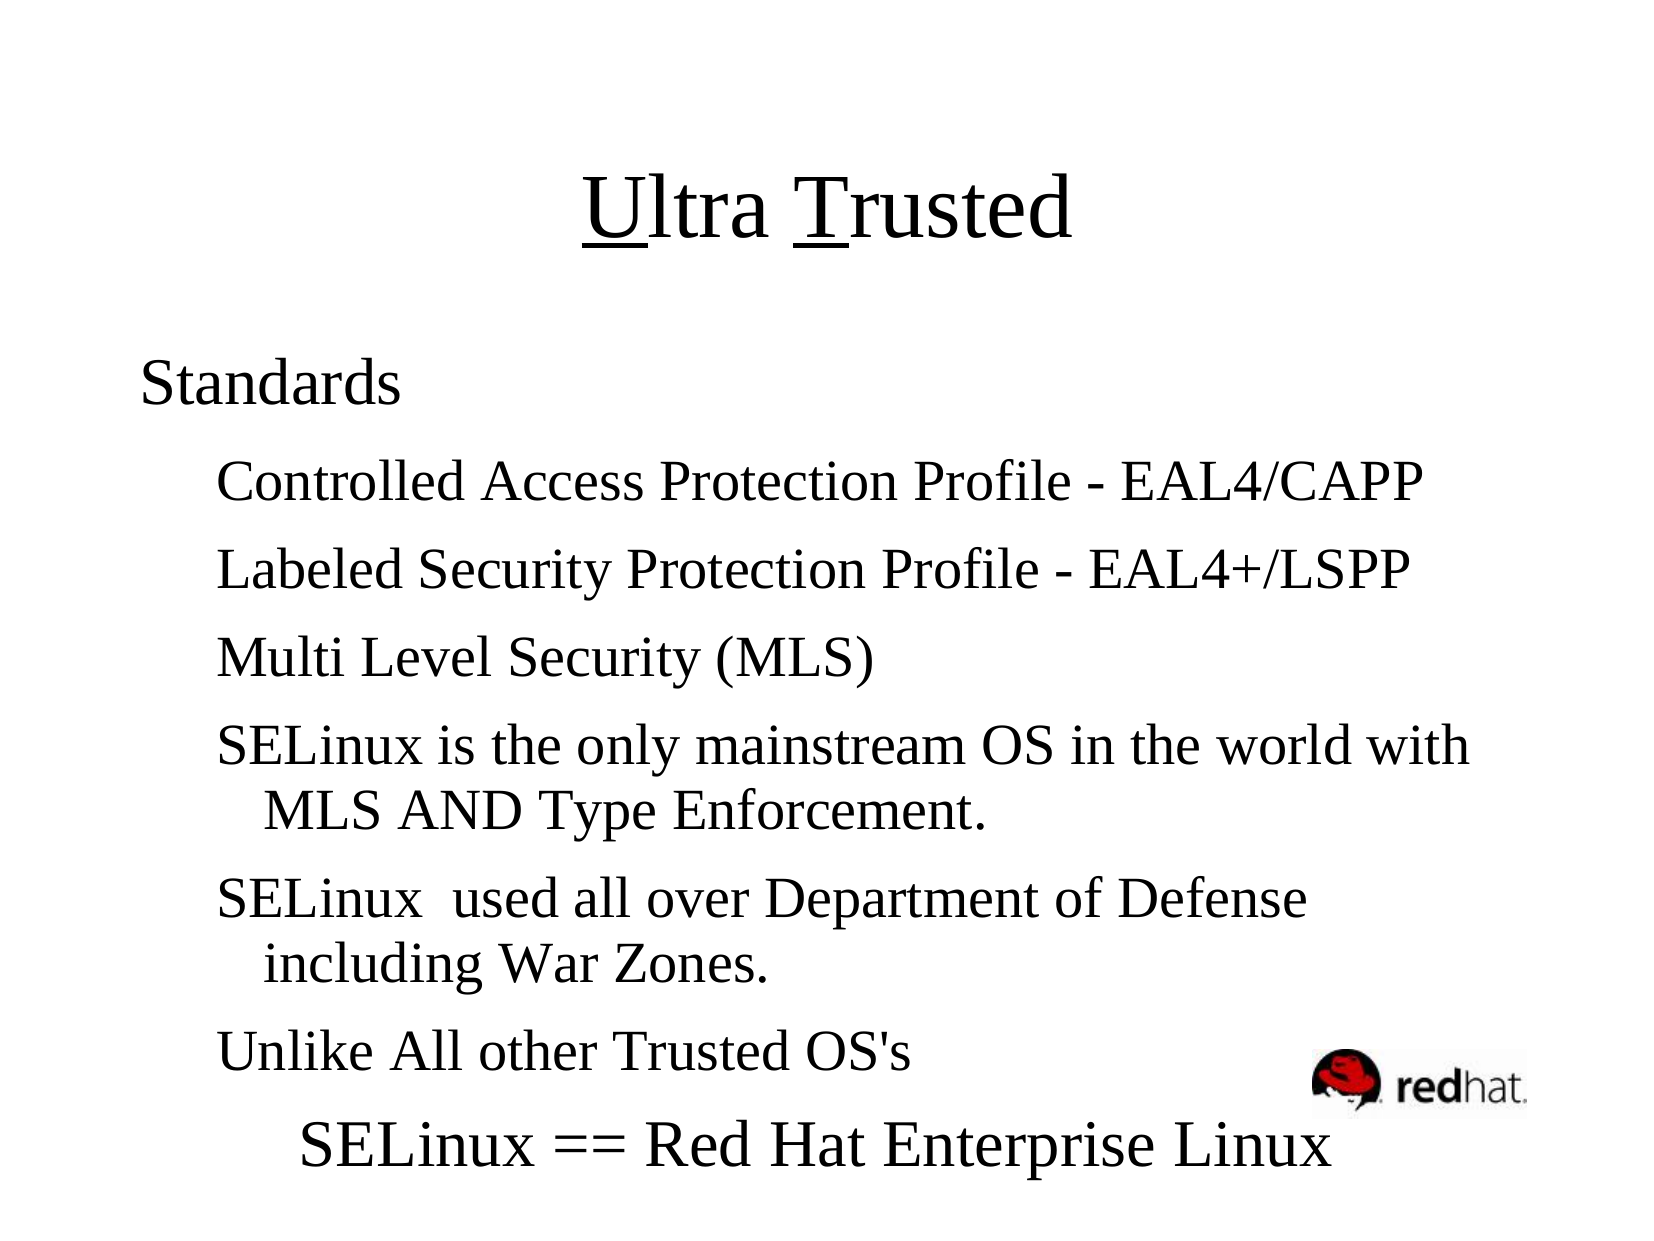

# Ultra Trusted
Standards
Controlled Access Protection Profile - EAL4/CAPP
Labeled Security Protection Profile - EAL4+/LSPP
Multi Level Security (MLS)
SELinux is the only mainstream OS in the world with MLS AND Type Enforcement.
SELinux used all over Department of Defense including War Zones.
Unlike All other Trusted OS's
SELinux == Red Hat Enterprise Linux